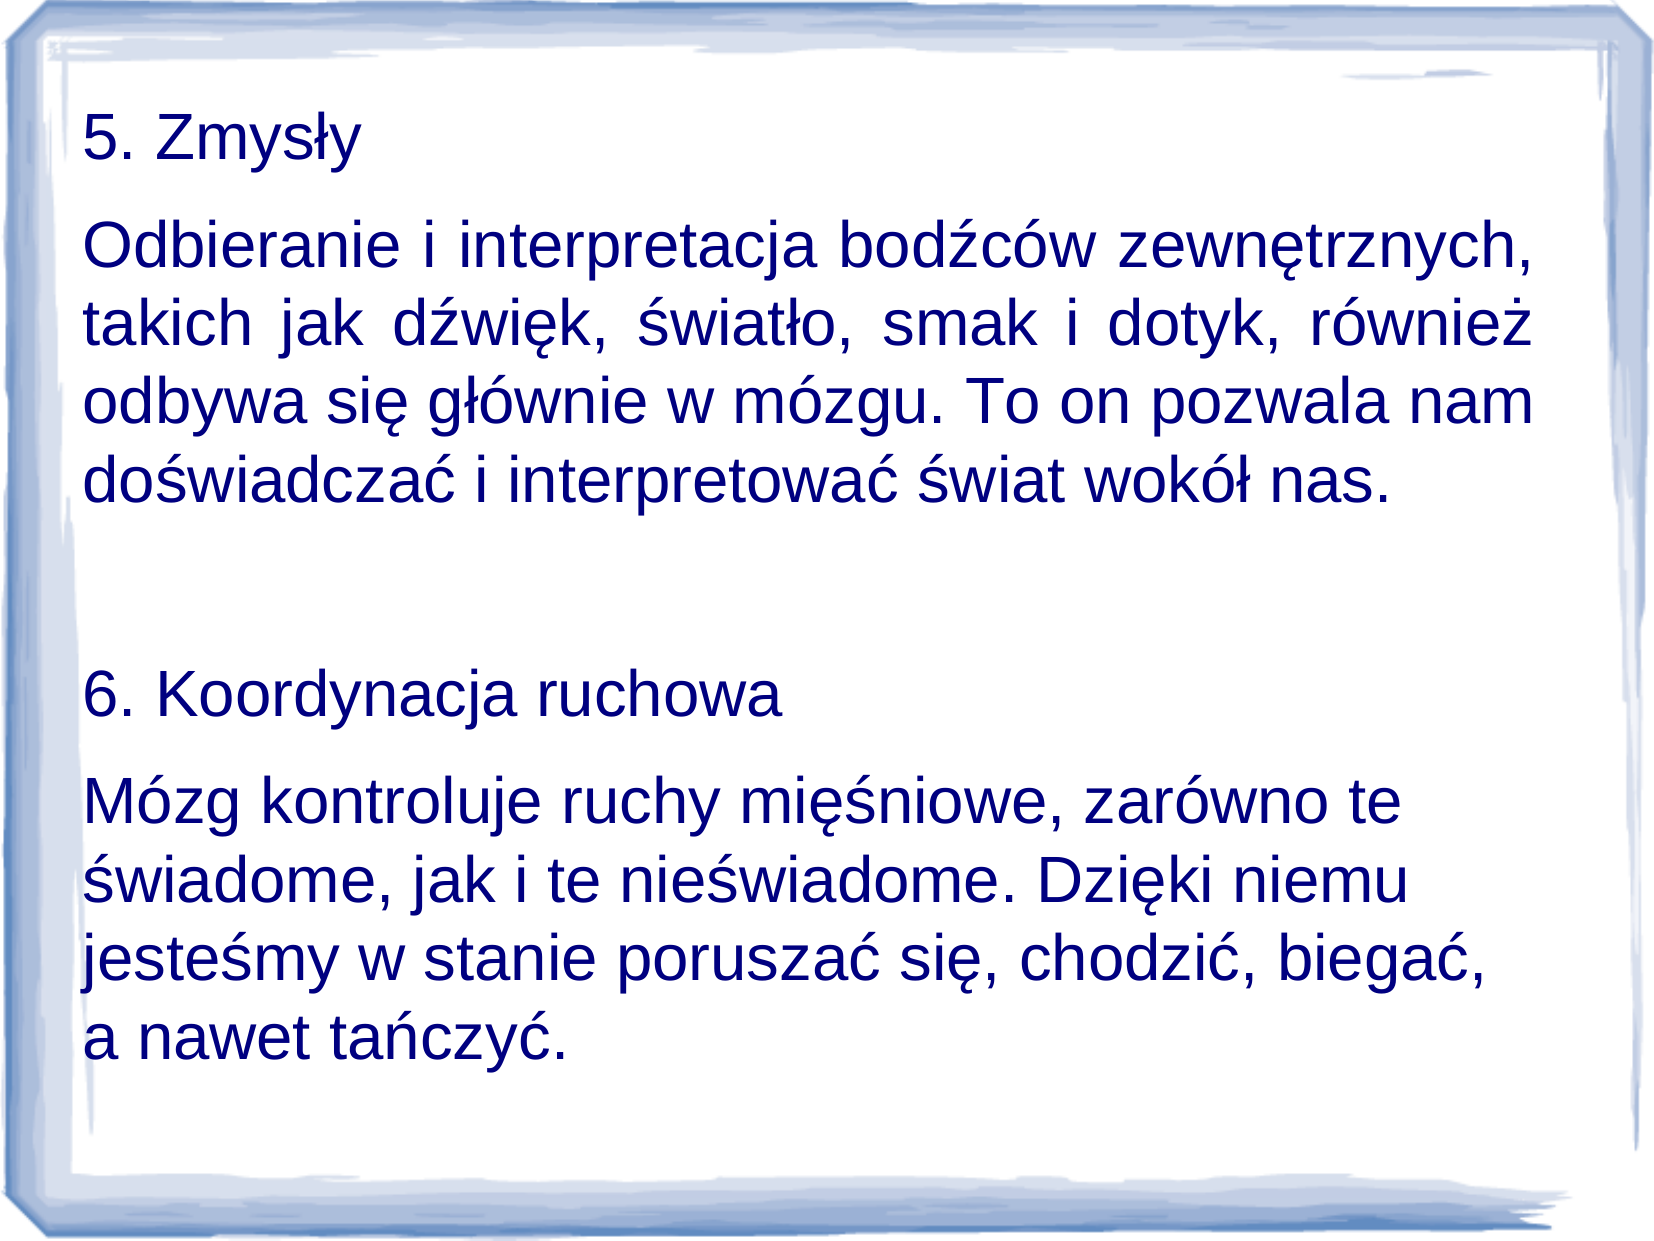

# 5. Zmysły
Odbieranie i interpretacja bodźców zewnętrznych, takich jak dźwięk, światło, smak i dotyk, również odbywa się głównie w mózgu. To on pozwala nam doświadczać i interpretować świat wokół nas.
6. Koordynacja ruchowa
Mózg kontroluje ruchy mięśniowe, zarówno te świadome, jak i te nieświadome. Dzięki niemu jesteśmy w stanie poruszać się, chodzić, biegać, a nawet tańczyć.